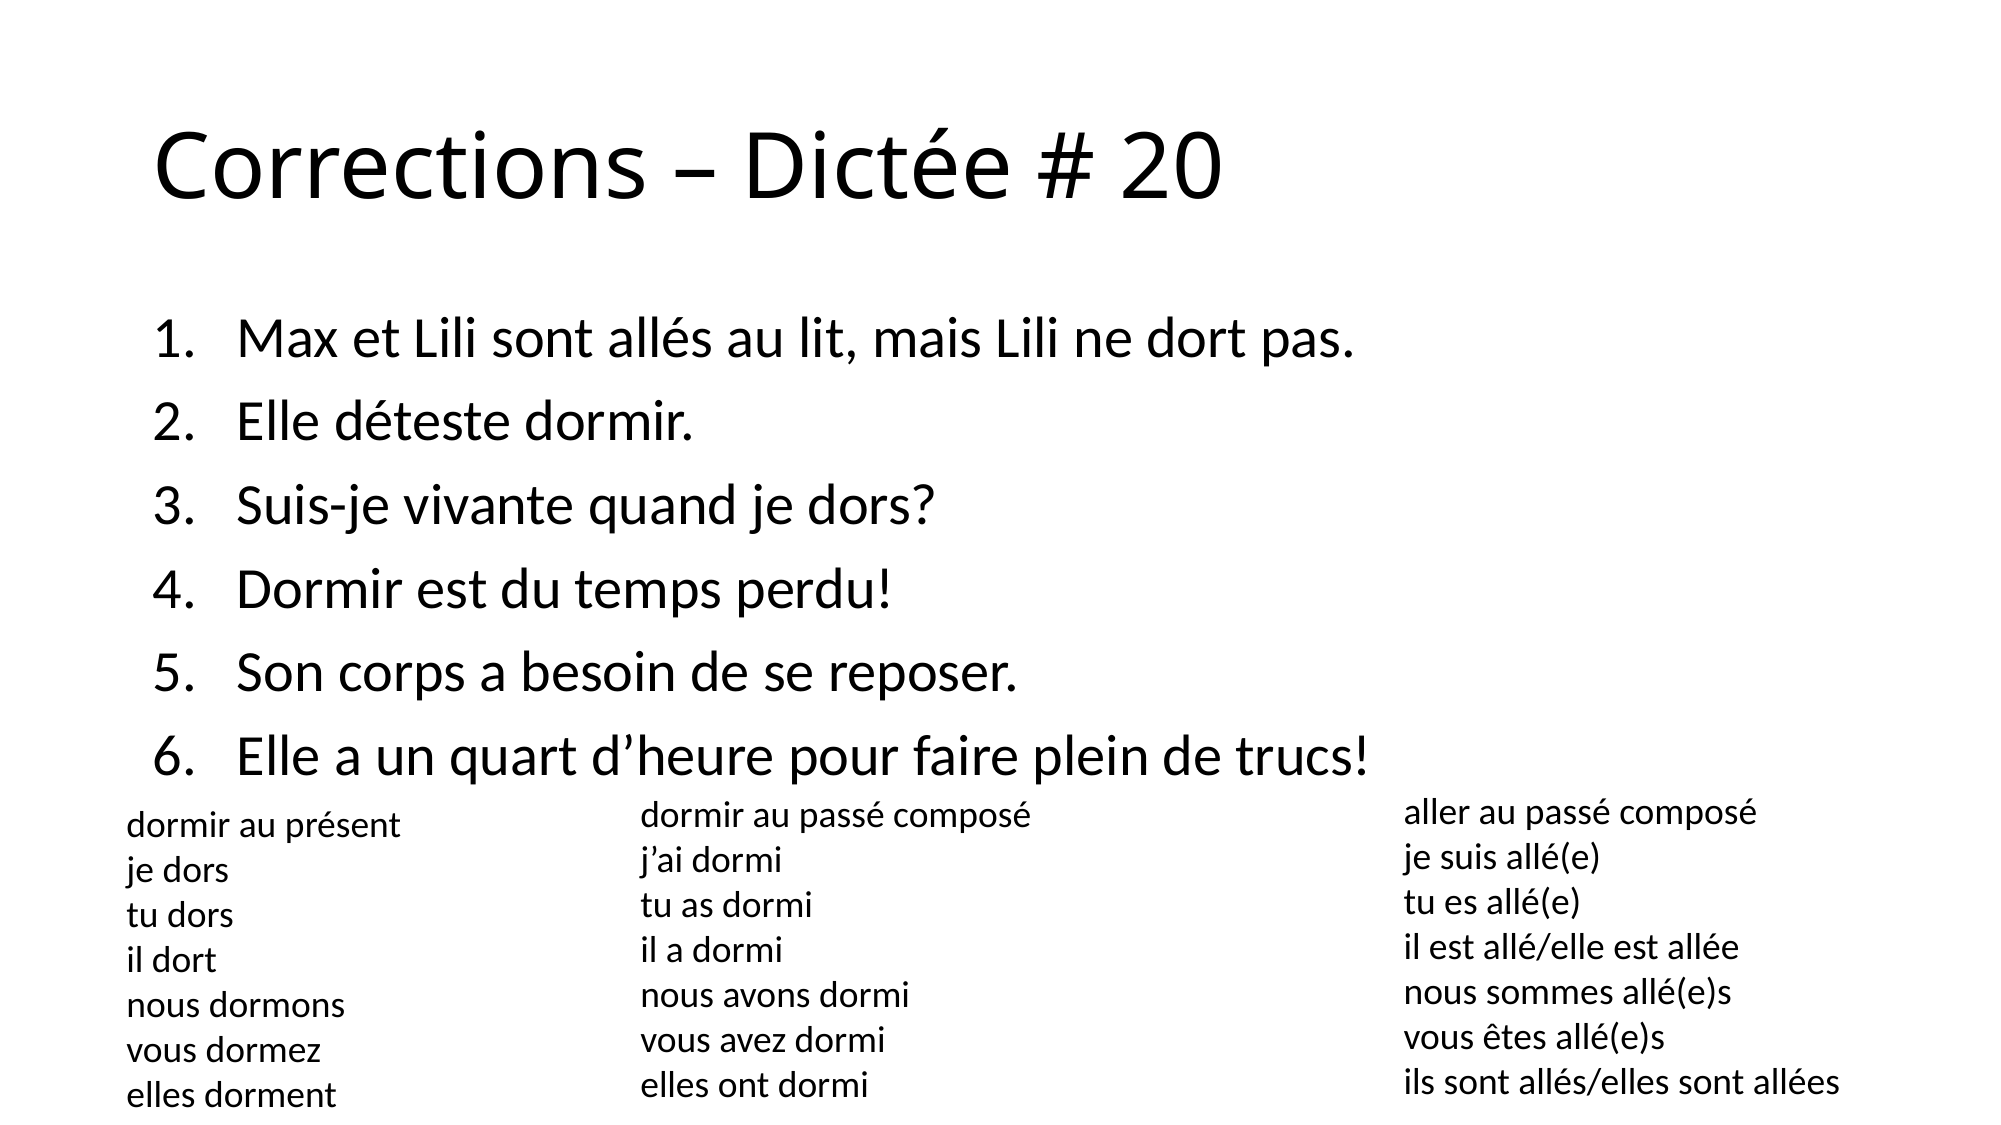

# Corrections – Dictée # 20
Max et Lili sont allés au lit, mais Lili ne dort pas.
Elle déteste dormir.
Suis-je vivante quand je dors?
Dormir est du temps perdu!
Son corps a besoin de se reposer.
Elle a un quart d’heure pour faire plein de trucs!
aller au passé composé
je suis allé(e)
tu es allé(e)
il est allé/elle est allée
nous sommes allé(e)s
vous êtes allé(e)s
ils sont allés/elles sont allées
dormir au passé composé
j’ai dormi
tu as dormi
il a dormi
nous avons dormi
vous avez dormi
elles ont dormi
dormir au présent
je dors
tu dors
il dort
nous dormons
vous dormez
elles dorment